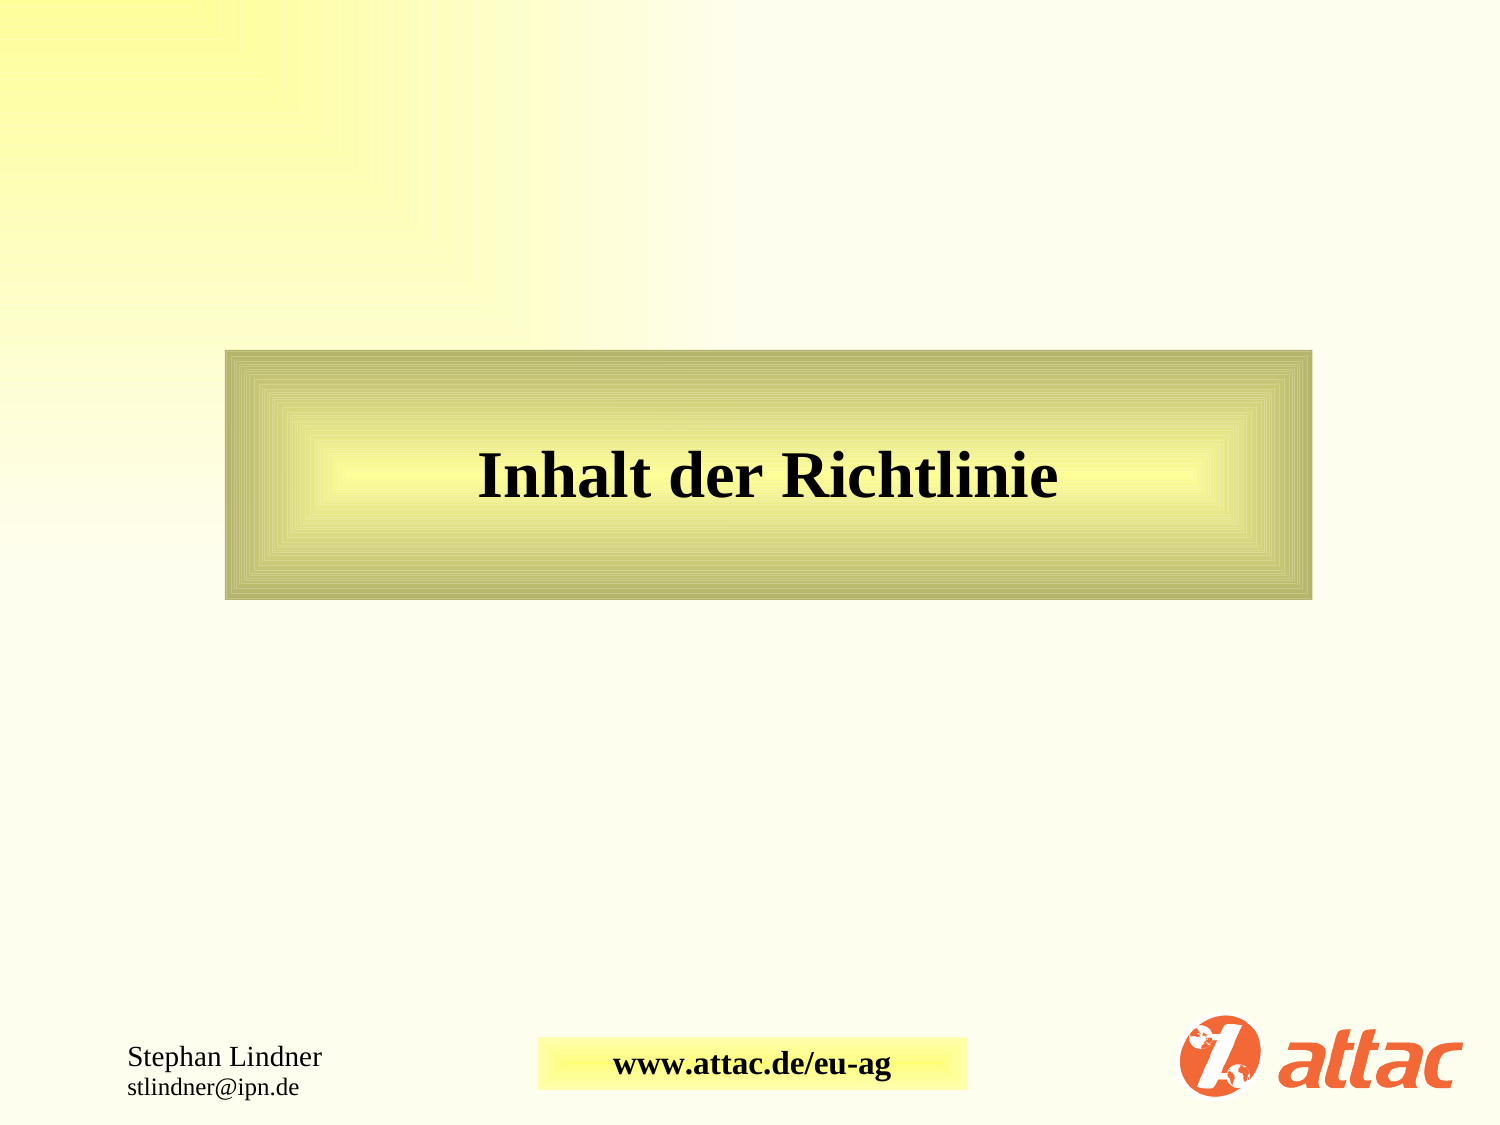

# Inhalt der Richtlinie
Stephan Lindner
stlindner@ipn.de
www.attac.de/eu-ag